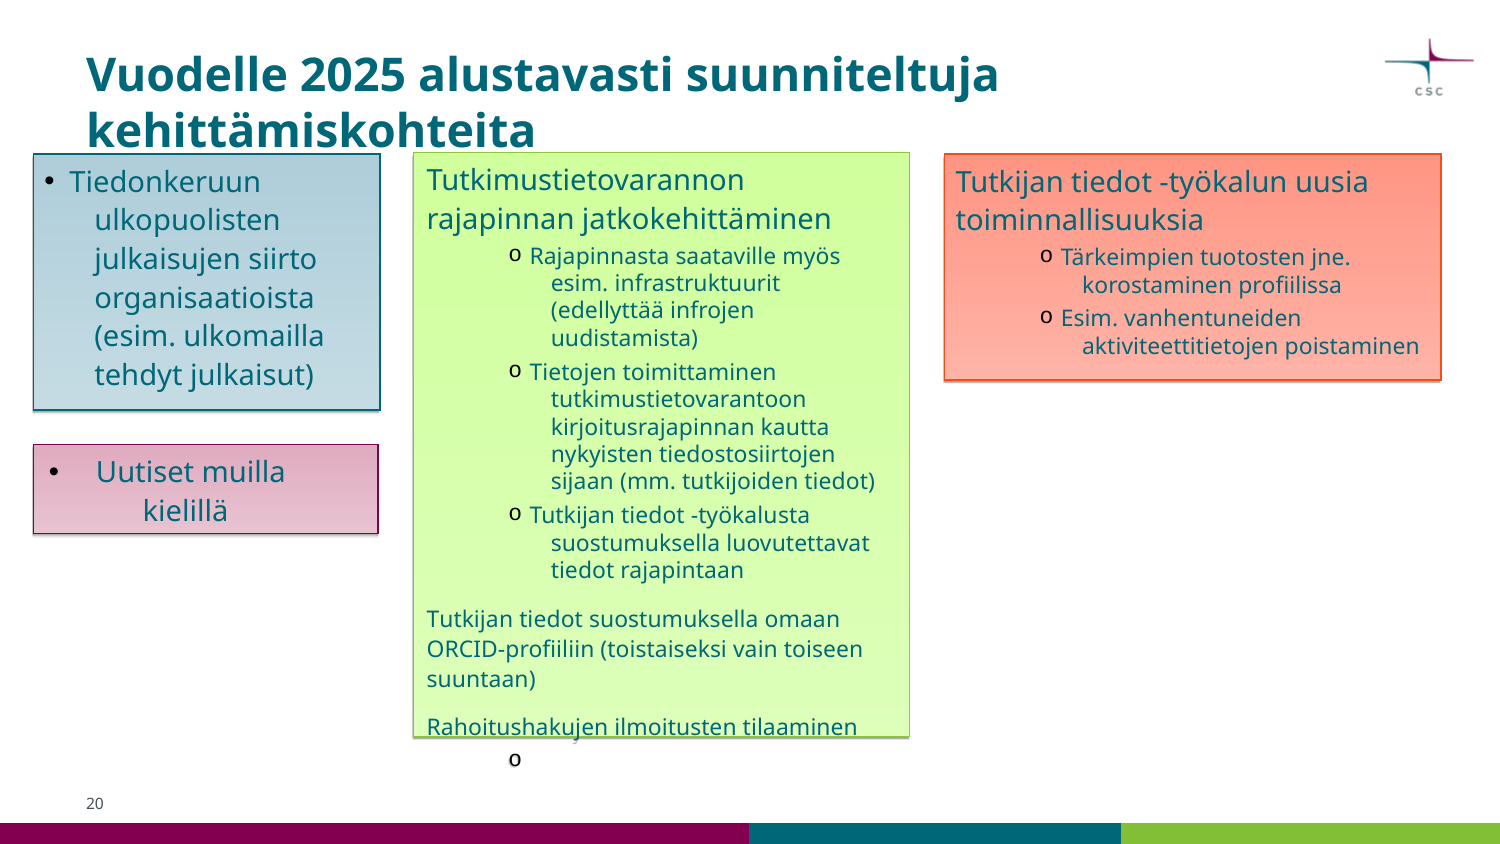

# Vuodelle 2025 alustavasti suunniteltuja kehittämiskohteita
Tutkimustietovarannon rajapinnan jatkokehittäminen
Rajapinnasta saataville myös esim. infrastruktuurit (edellyttää infrojen uudistamista)
Tietojen toimittaminen tutkimustietovarantoon kirjoitusrajapinnan kautta nykyisten tiedostosiirtojen sijaan (mm. tutkijoiden tiedot)
Tutkijan tiedot -työkalusta suostumuksella luovutettavat tiedot rajapintaan
Tutkijan tiedot suostumuksella omaan ORCID-profiiliin (toistaiseksi vain toiseen suuntaan)
Rahoitushakujen ilmoitusten tilaaminen
Tiedonkeruun ulkopuolisten julkaisujen siirto organisaatioista (esim. ulkomailla tehdyt julkaisut)
Tutkijan tiedot -työkalun uusia toiminnallisuuksia
Tärkeimpien tuotosten jne. korostaminen profiilissa
Esim. vanhentuneiden aktiviteettitietojen poistaminen
Uutiset muilla kielillä